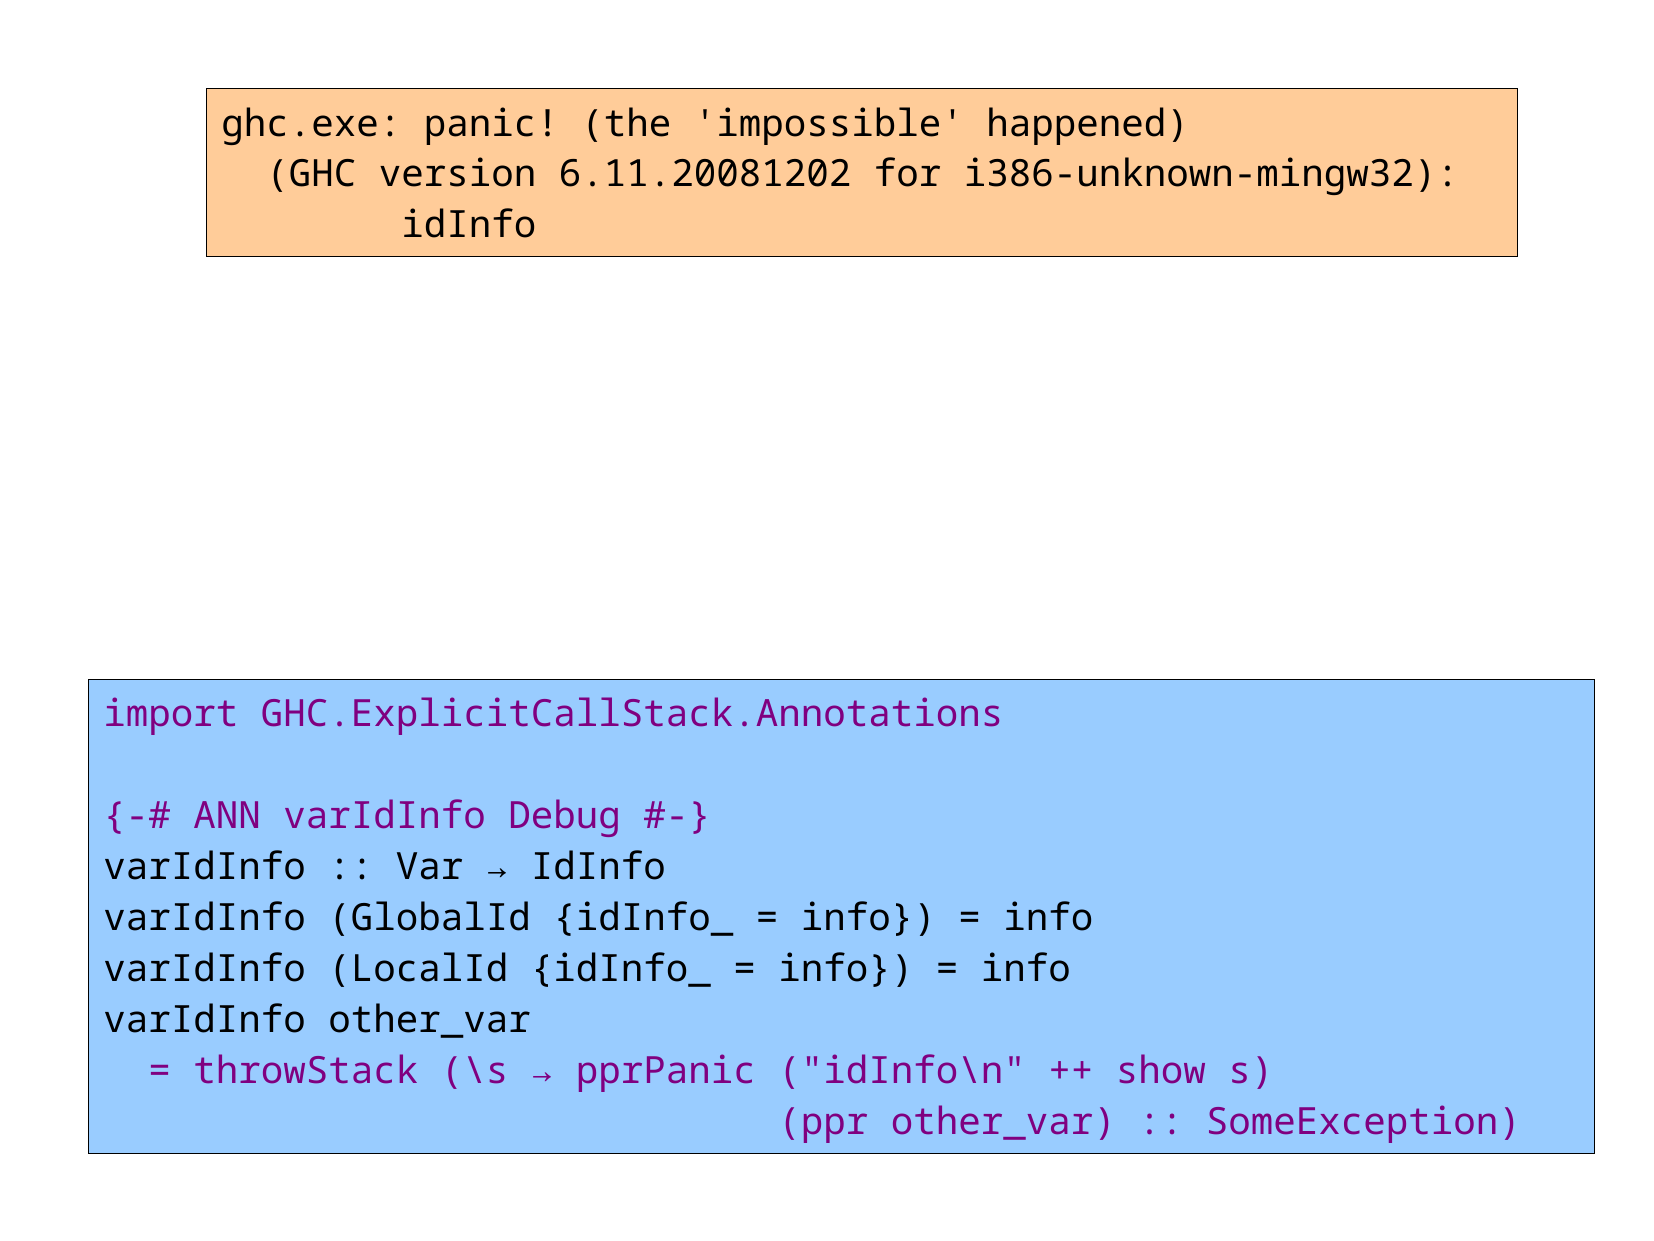

ghc.exe: panic! (the 'impossible' happened)
  (GHC version 6.11.20081202 for i386-unknown-mingw32):
        idInfo
import GHC.ExplicitCallStack.Annotations
{-# ANN varIdInfo Debug #-}
varIdInfo :: Var → IdInfo
varIdInfo (GlobalId {idInfo_ = info}) = info
varIdInfo (LocalId {idInfo_ = info}) = info
varIdInfo other_var
 = throwStack (\s → pprPanic ("idInfo\n" ++ show s)
 (ppr other_var) :: SomeException)
ghc.exe: panic! (the 'impossible' happened)
  (GHC version 6.11.20081202 for i386-unknown-mingw32):
        idInfo